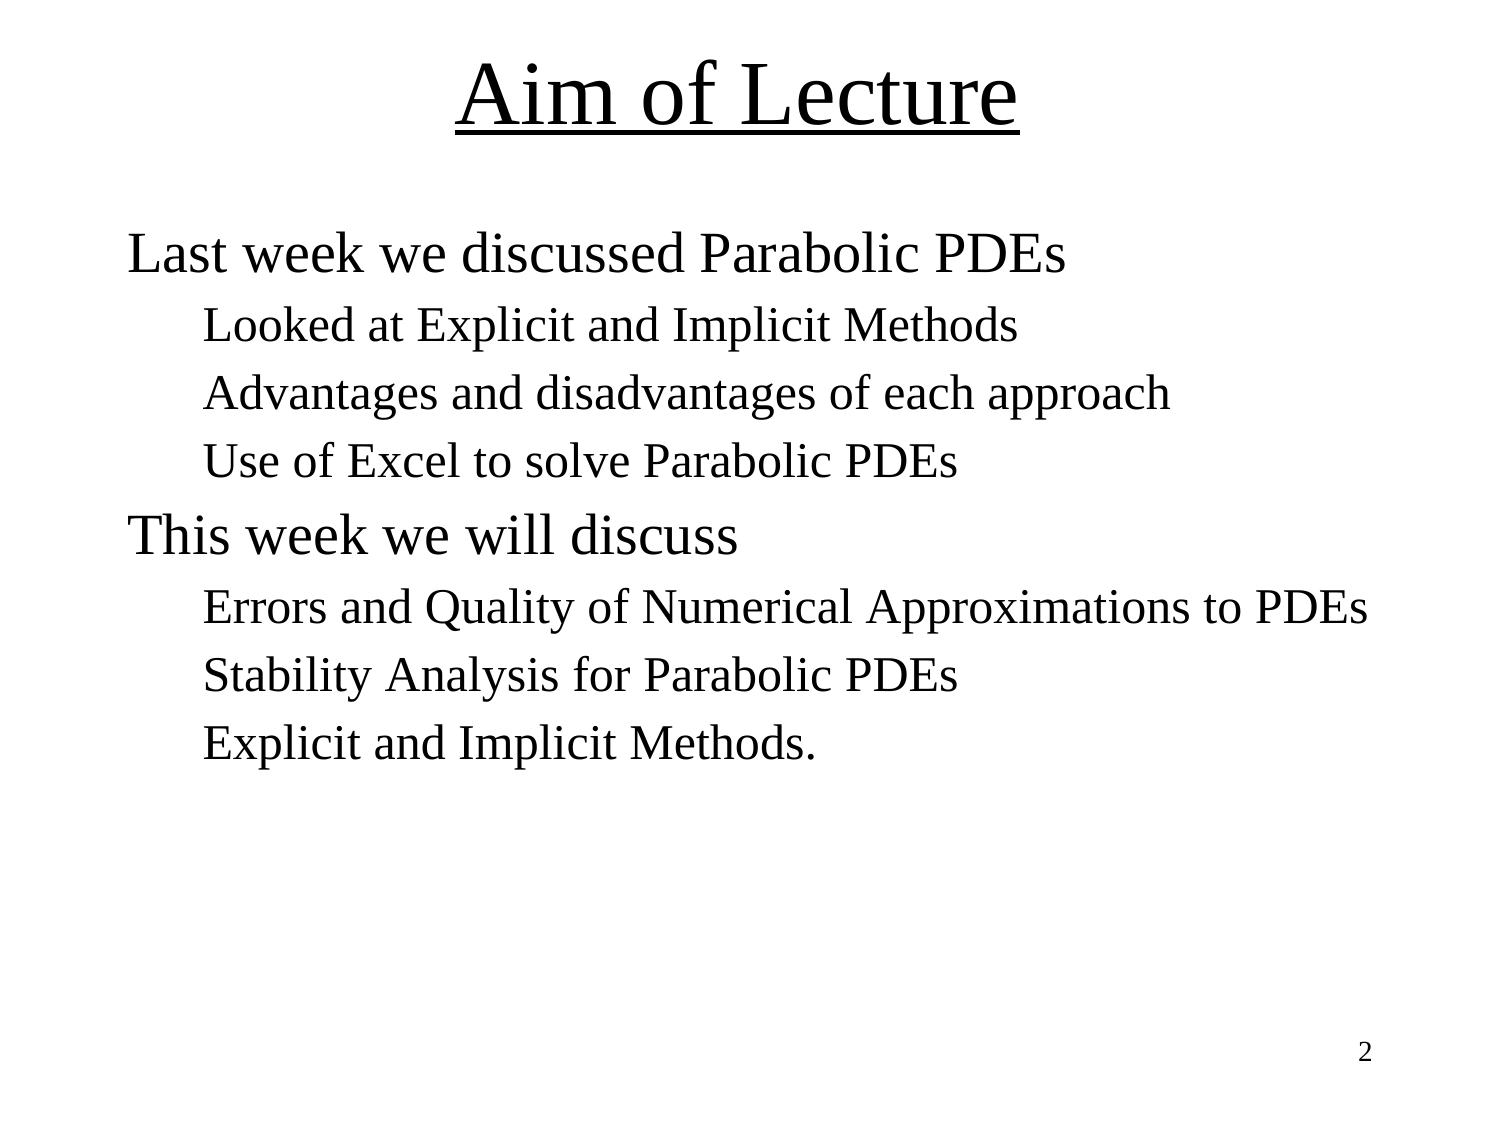

# Aim of Lecture
Last week we discussed Parabolic PDEs
Looked at Explicit and Implicit Methods
Advantages and disadvantages of each approach
Use of Excel to solve Parabolic PDEs
This week we will discuss
Errors and Quality of Numerical Approximations to PDEs
Stability Analysis for Parabolic PDEs
Explicit and Implicit Methods.